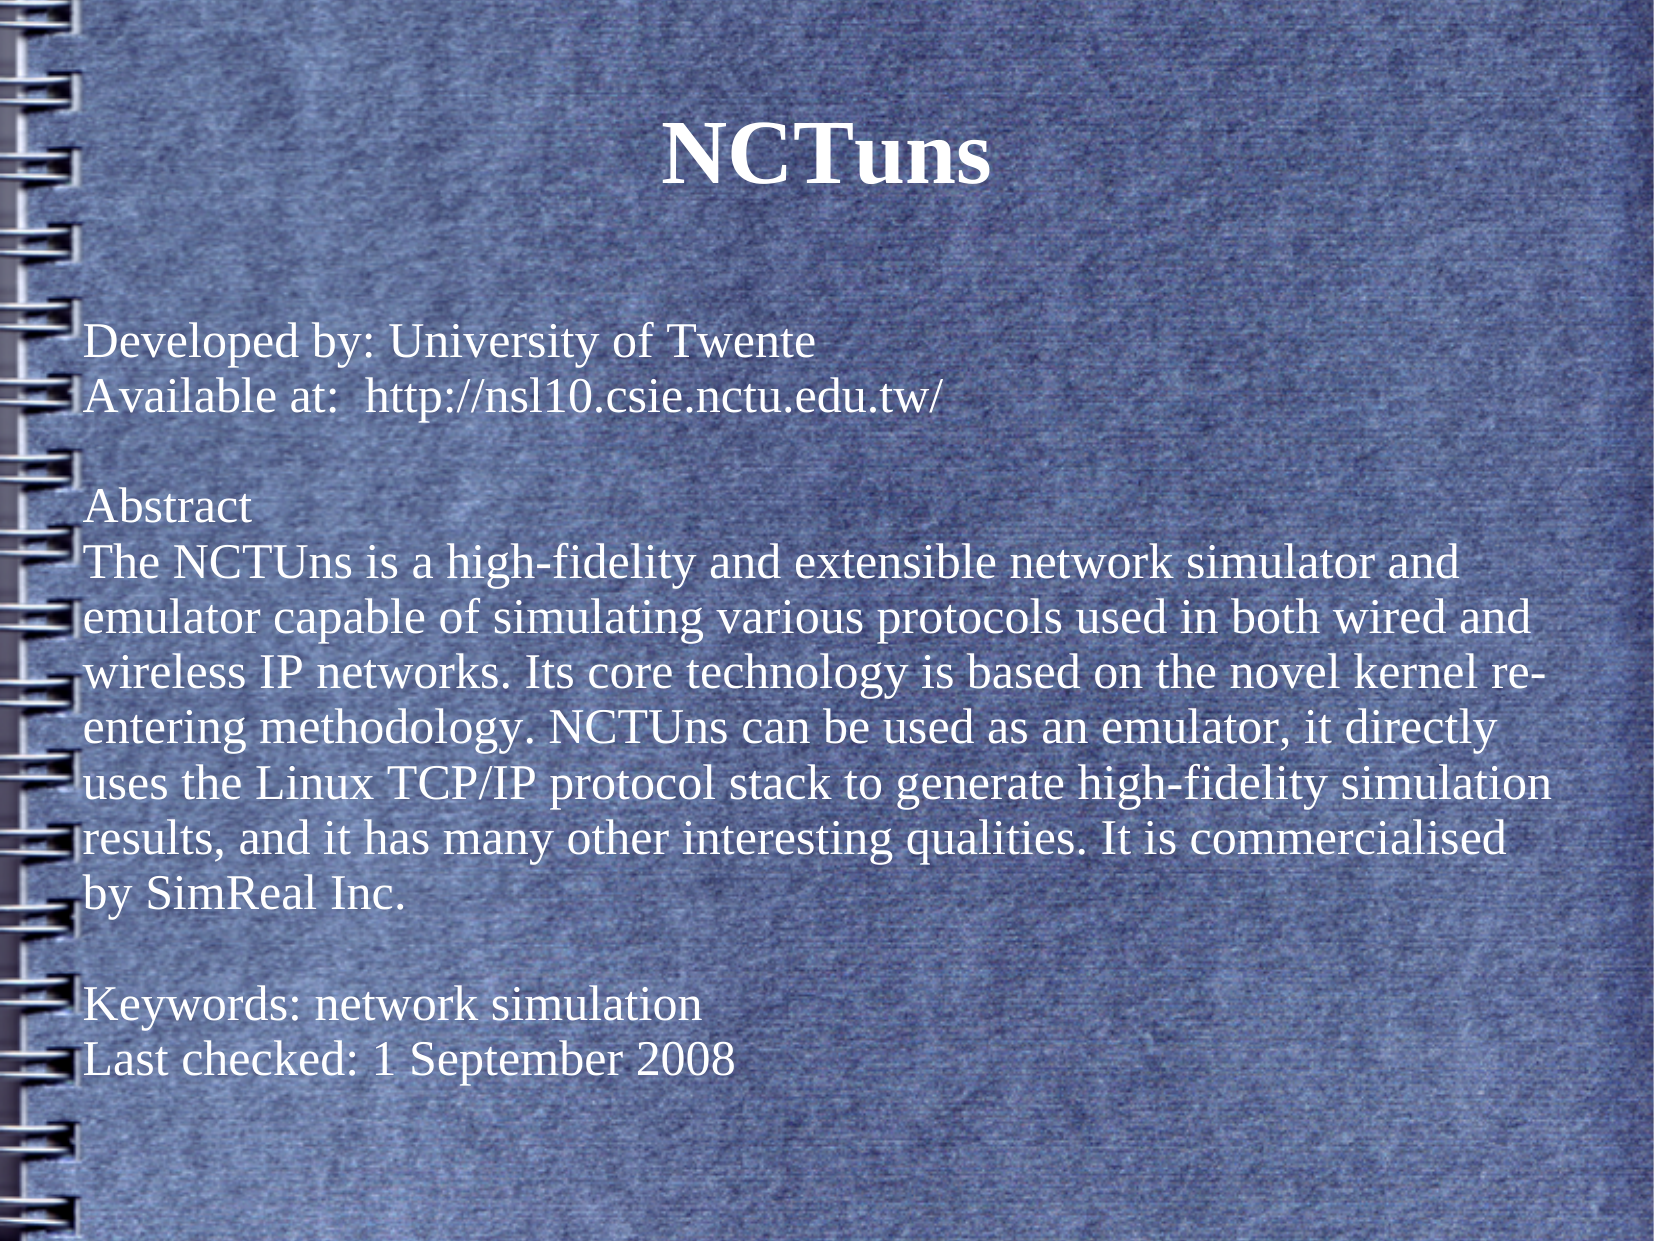

# NCTuns
Developed by: University of Twente
Available at: http://nsl10.csie.nctu.edu.tw/
Abstract
The NCTUns is a high-fidelity and extensible network simulator and emulator capable of simulating various protocols used in both wired and wireless IP networks. Its core technology is based on the novel kernel re-entering methodology. NCTUns can be used as an emulator, it directly uses the Linux TCP/IP protocol stack to generate high-fidelity simulation results, and it has many other interesting qualities. It is commercialised by SimReal Inc.
Keywords: network simulation
Last checked: 1 September 2008